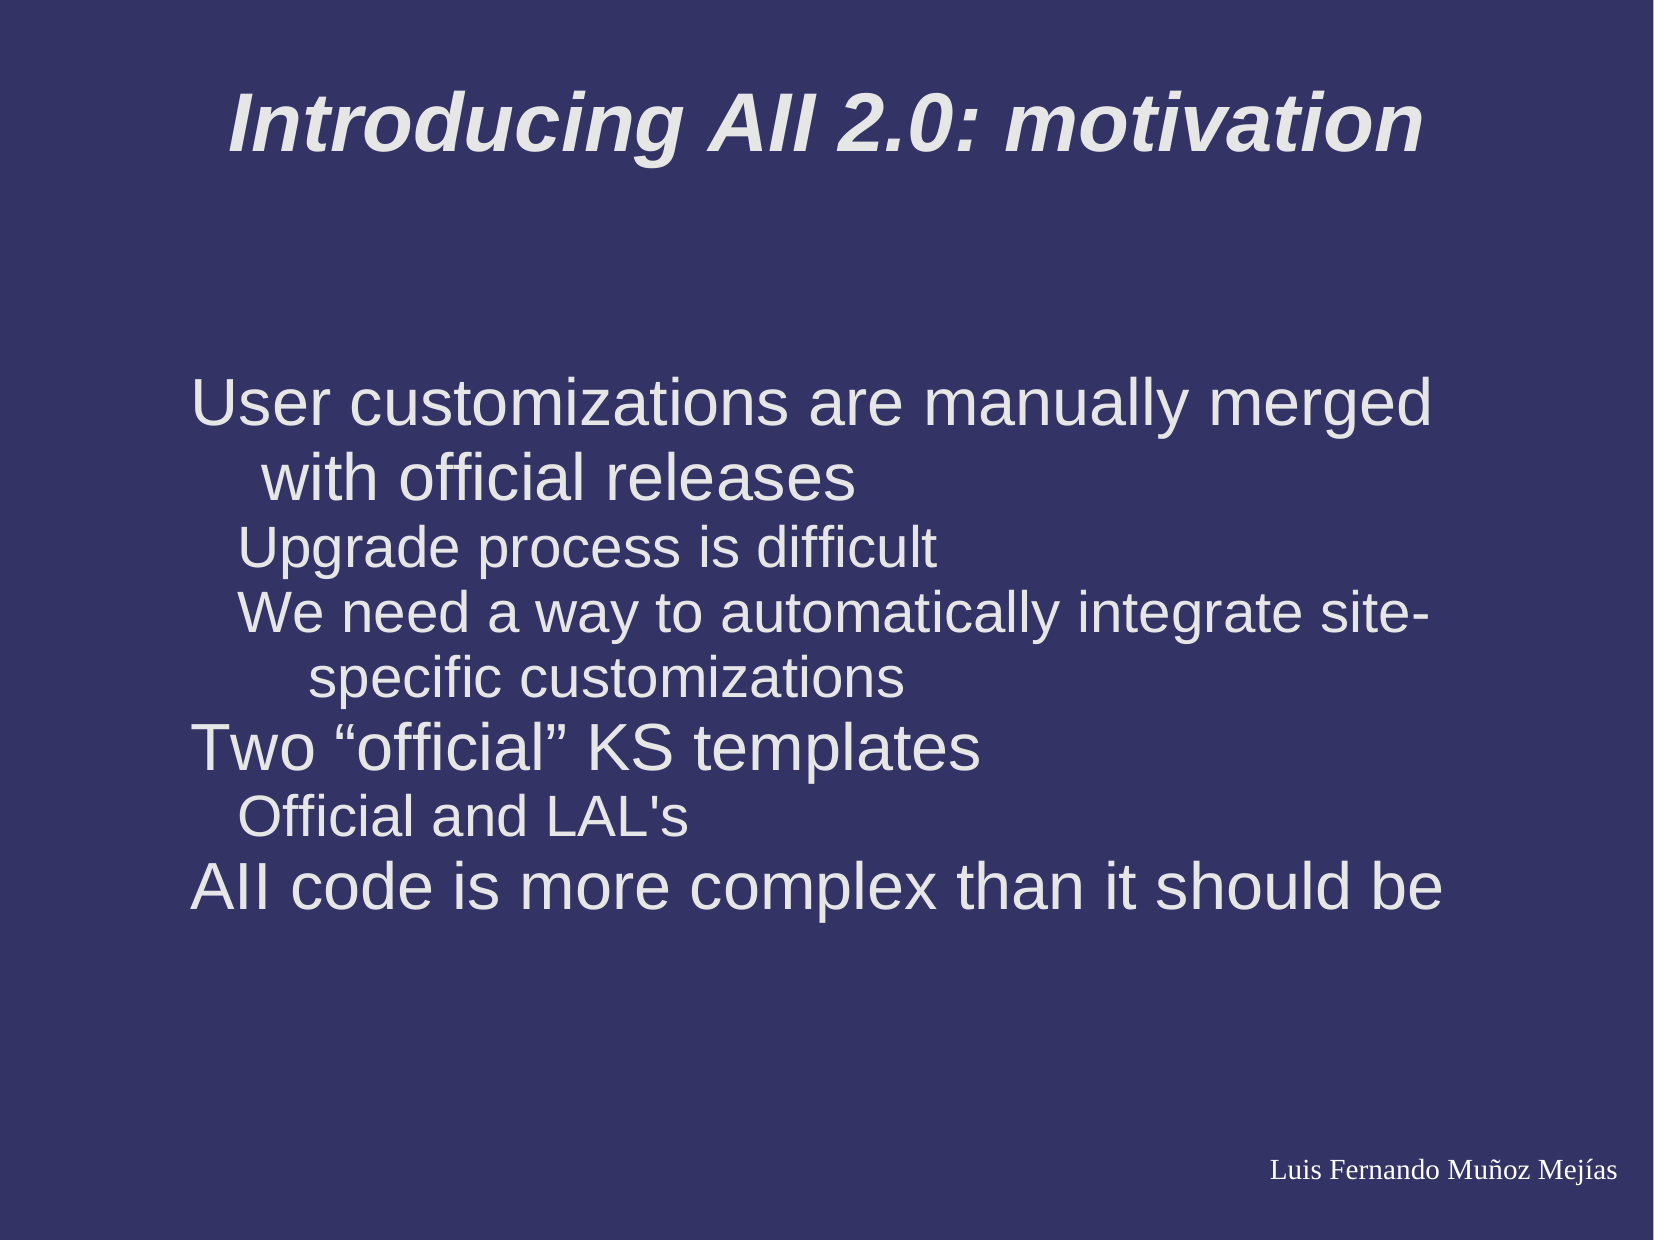

# Introducing AII 2.0: motivation
User customizations are manually merged with official releases
Upgrade process is difficult
We need a way to automatically integrate site-specific customizations
Two “official” KS templates
Official and LAL's
AII code is more complex than it should be
Luis Fernando Muñoz Mejías